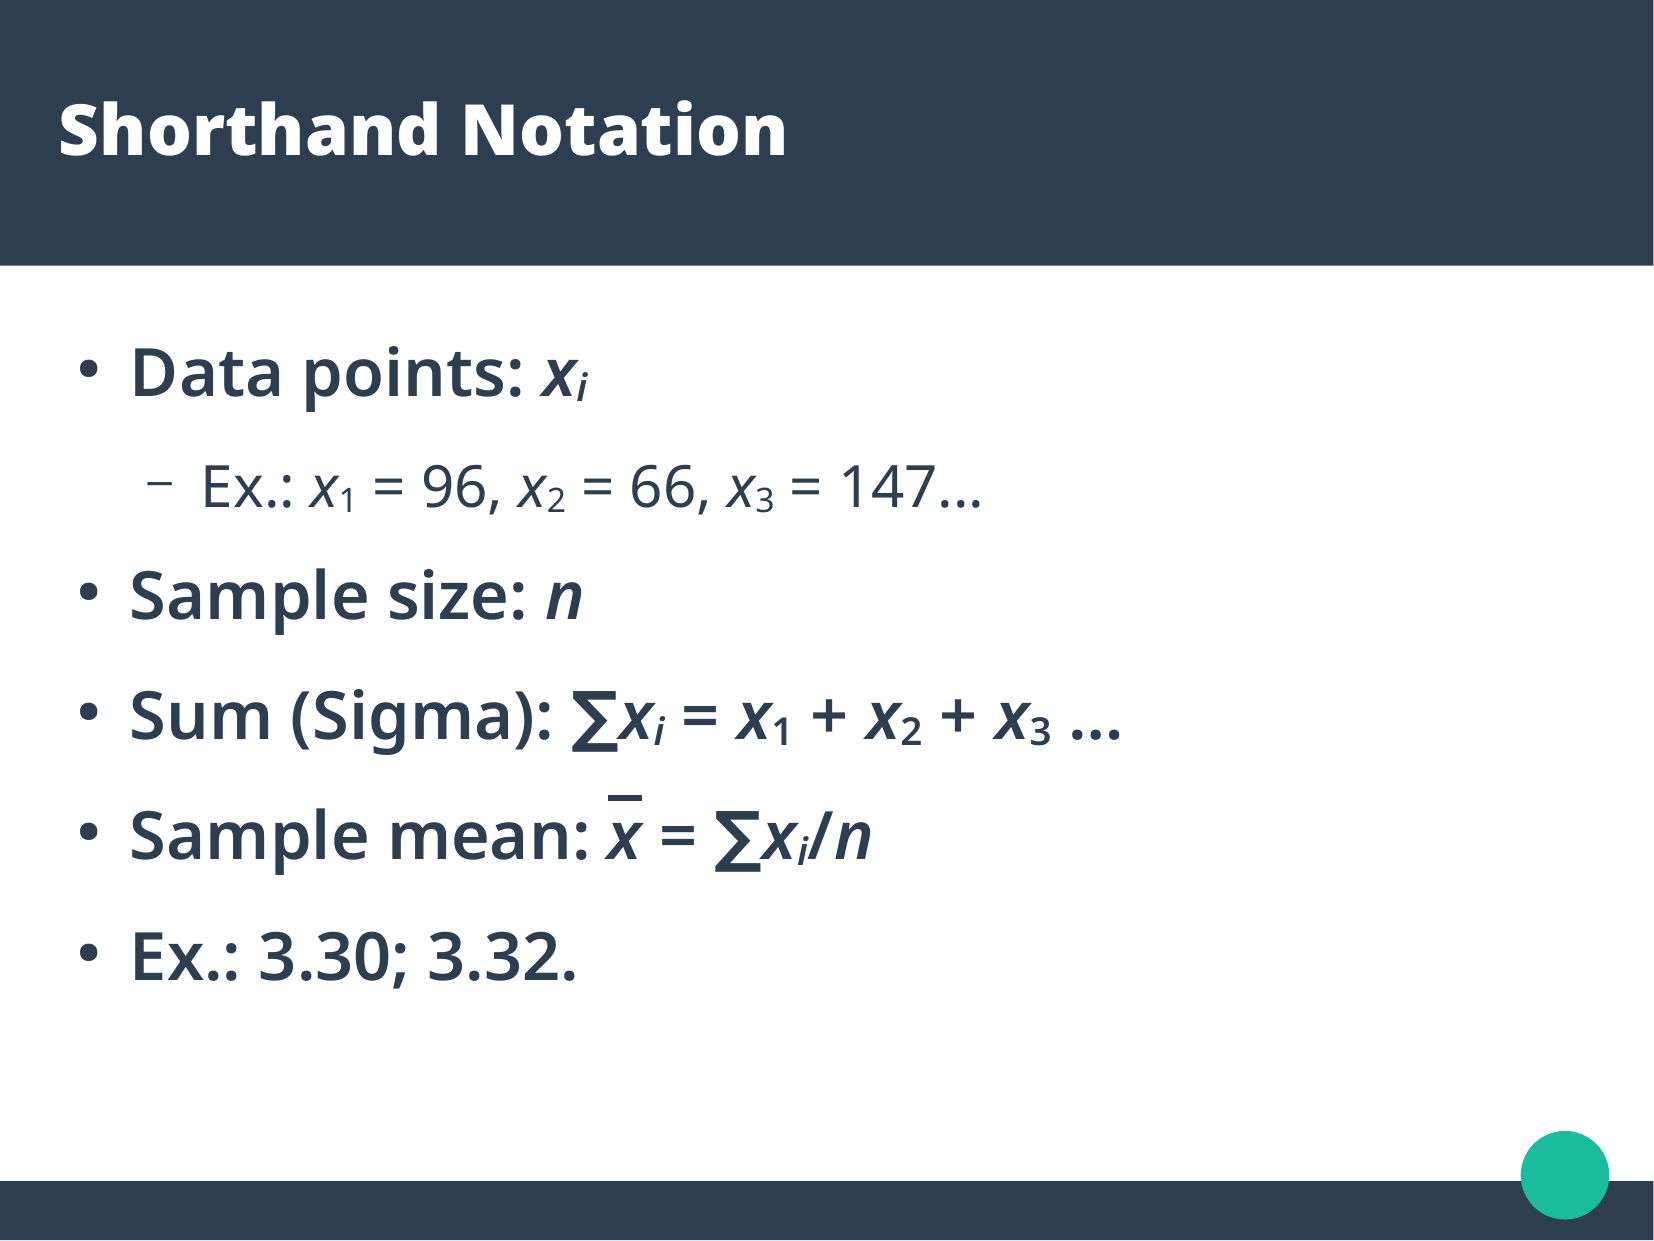

# Shorthand Notation
Data points: xi
Ex.: x1 = 96, x2 = 66, x3 = 147...
Sample size: n
Sum (Sigma): ∑xi = x1 + x2 + x3 …
Sample mean: x = ∑xi/n
Ex.: 3.30; 3.32.